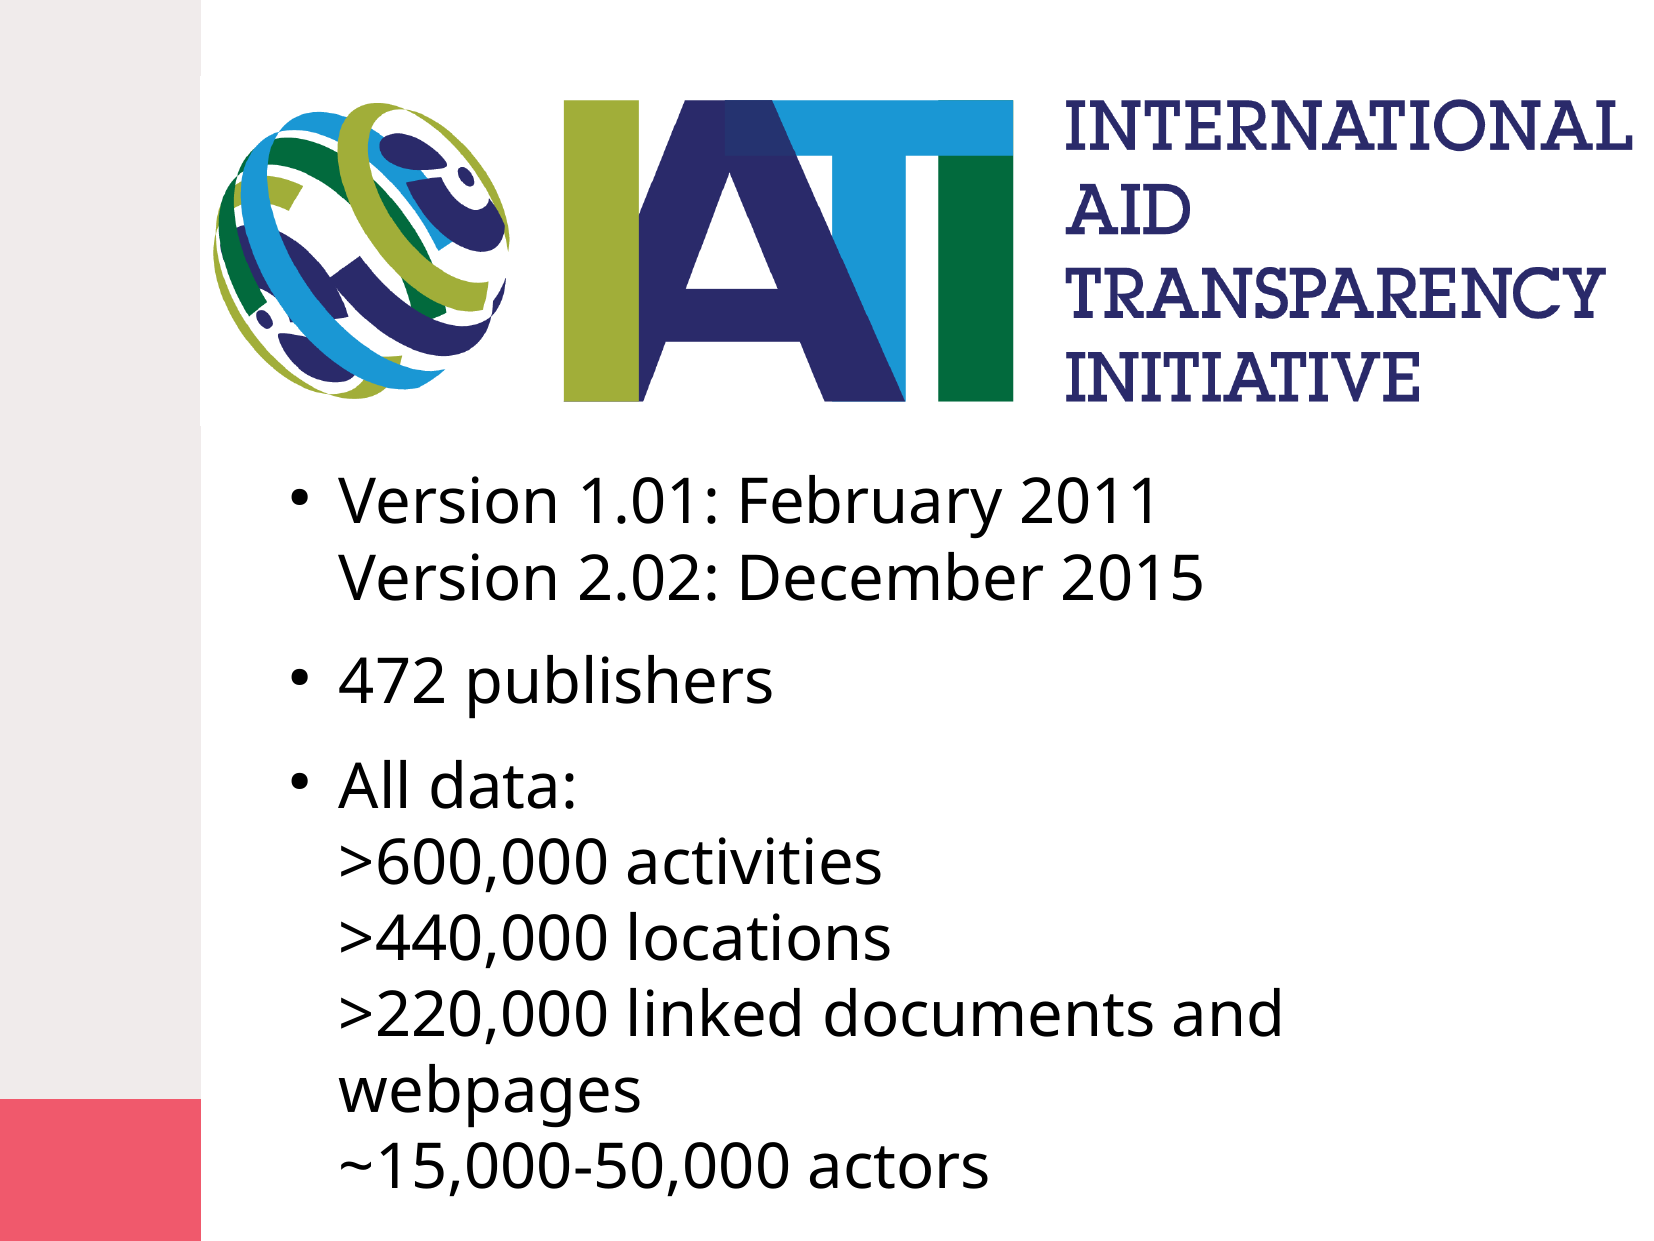

# Version 1.01: February 2011 Version 2.02: December 2015
472 publishers
All data:
>600,000 activities
>440,000 locations
>220,000 linked documents and webpages
~15,000-50,000 actors